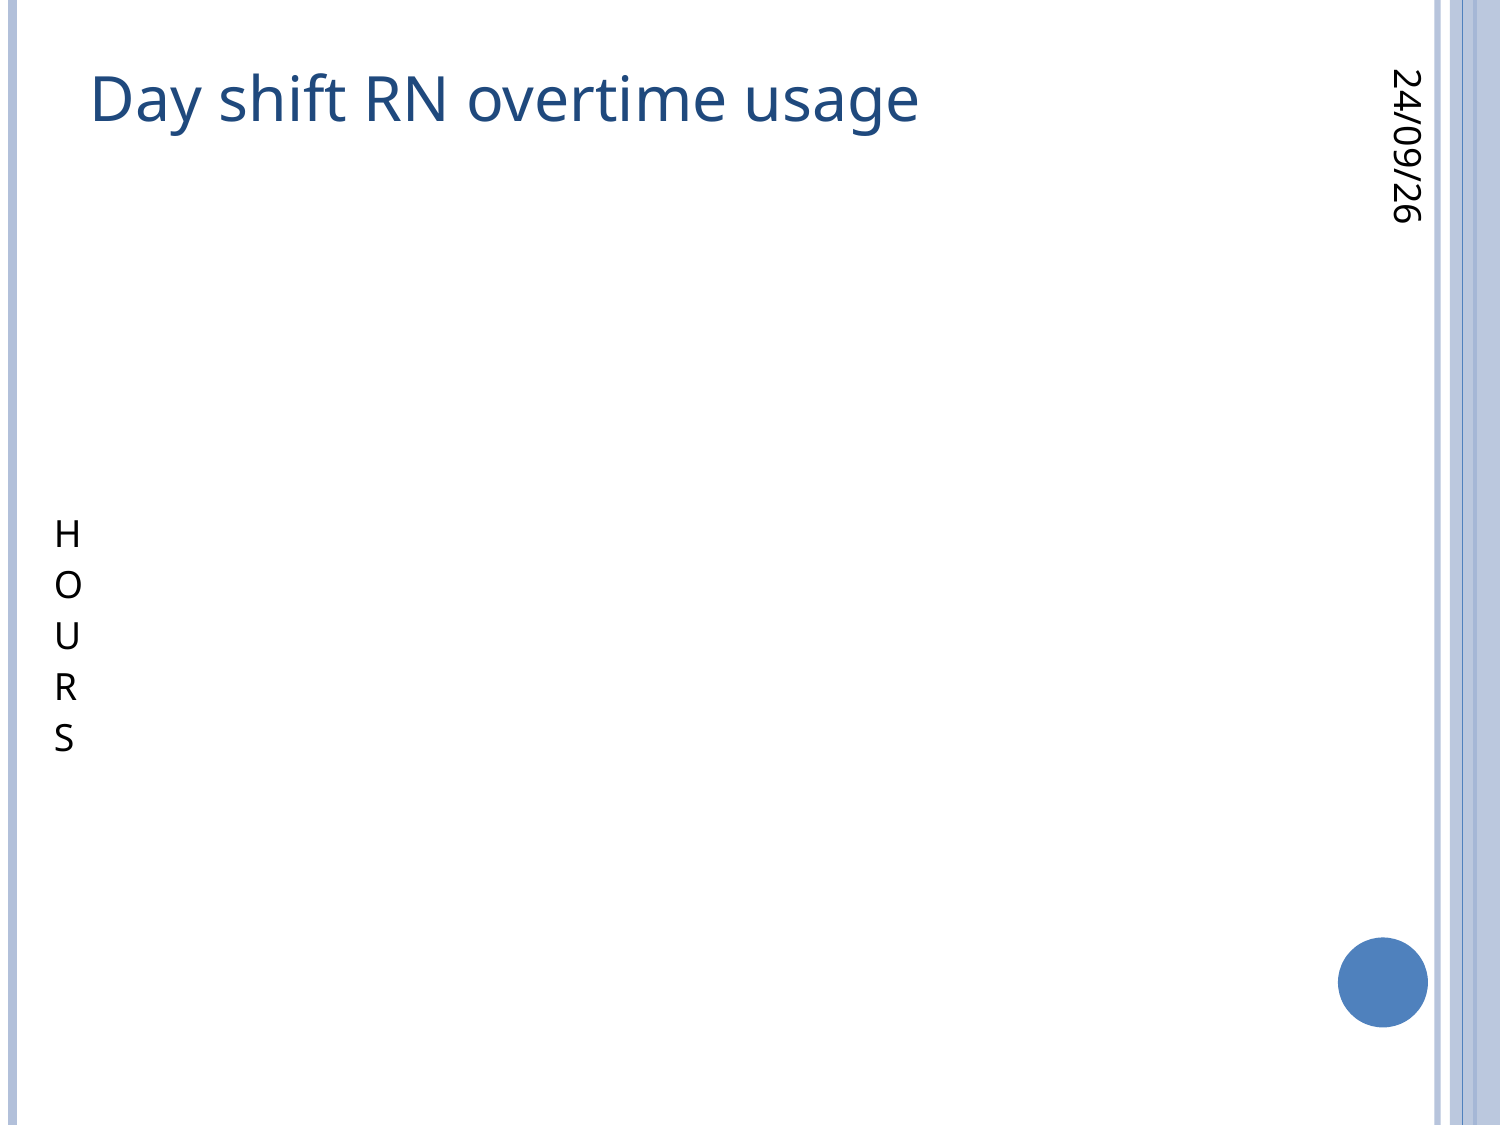

# Day shift RN overtime usage
HOURS